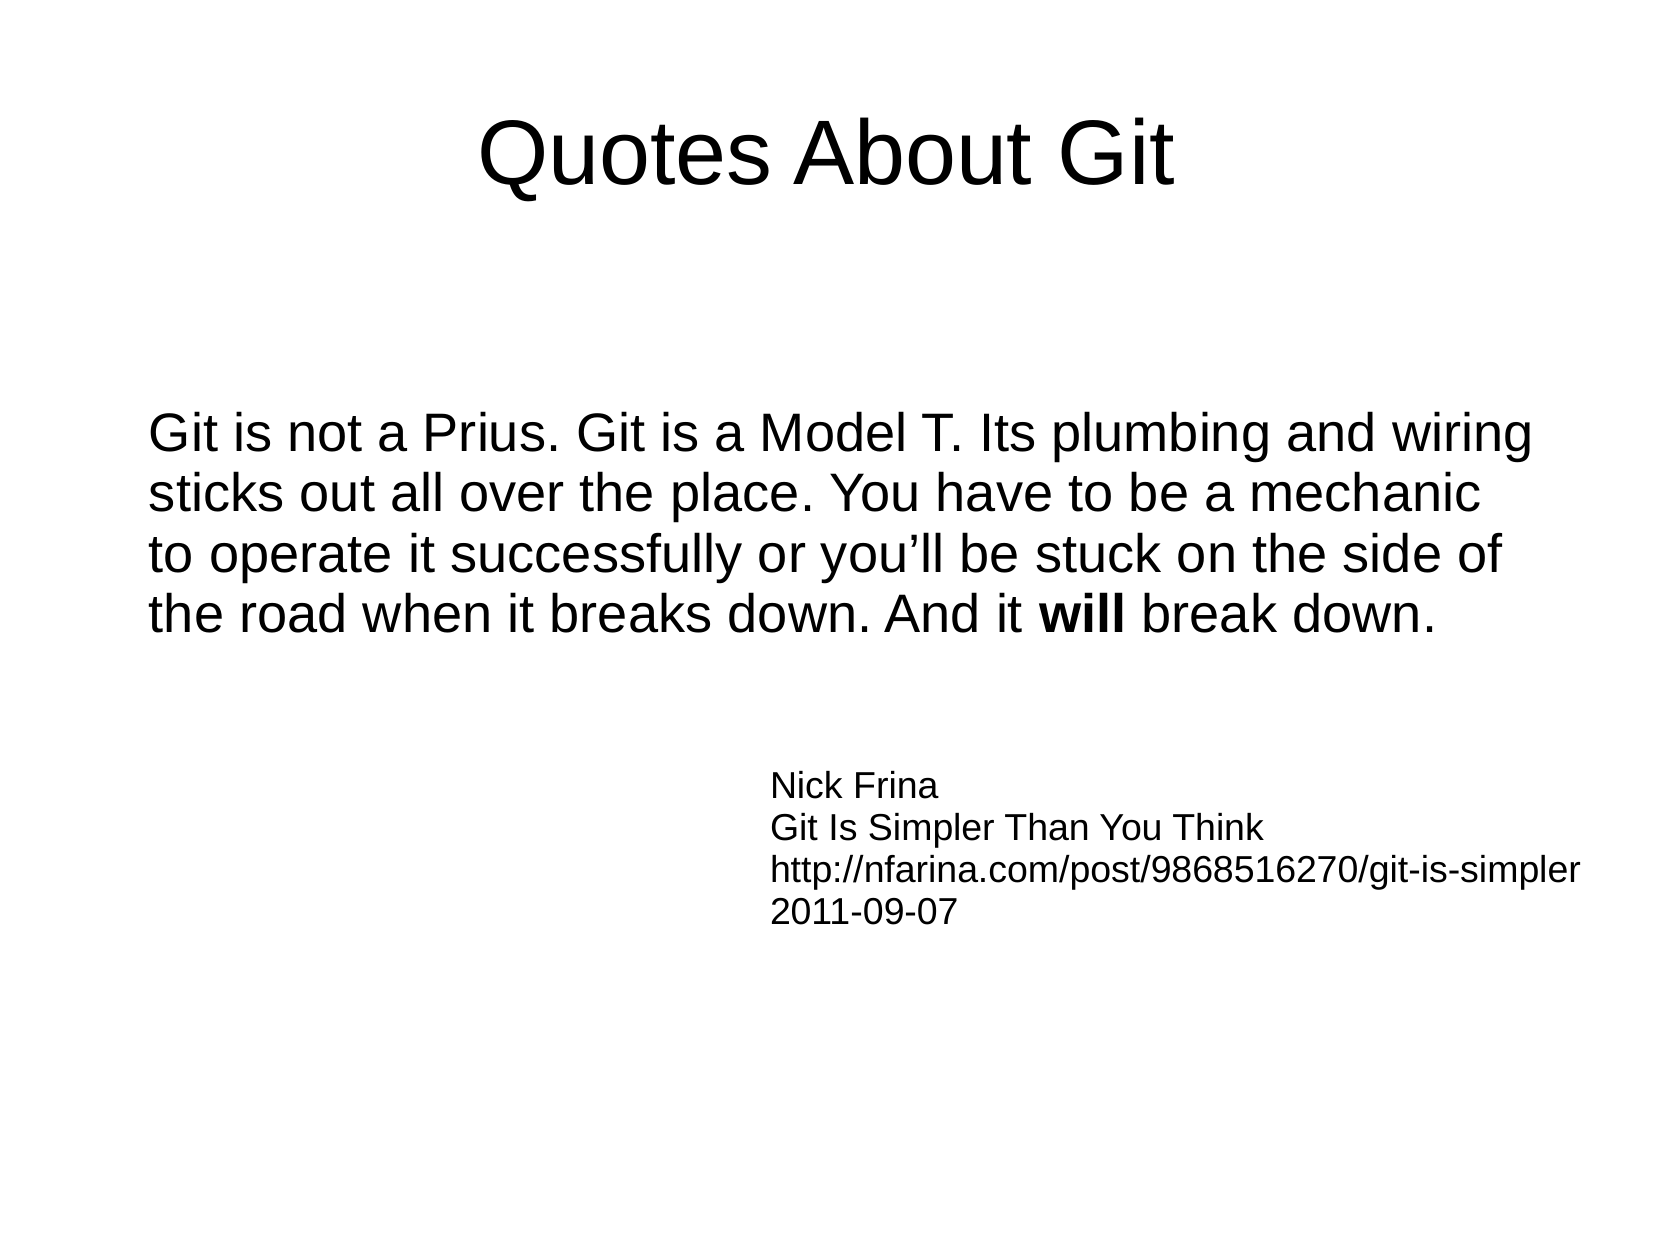

# Quotes About Git
Git is not a Prius. Git is a Model T. Its plumbing and wiring
sticks out all over the place. You have to be a mechanic
to operate it successfully or you’ll be stuck on the side of
the road when it breaks down. And it will break down.
Nick Frina
Git Is Simpler Than You Think
http://nfarina.com/post/9868516270/git-is-simpler
2011-09-07